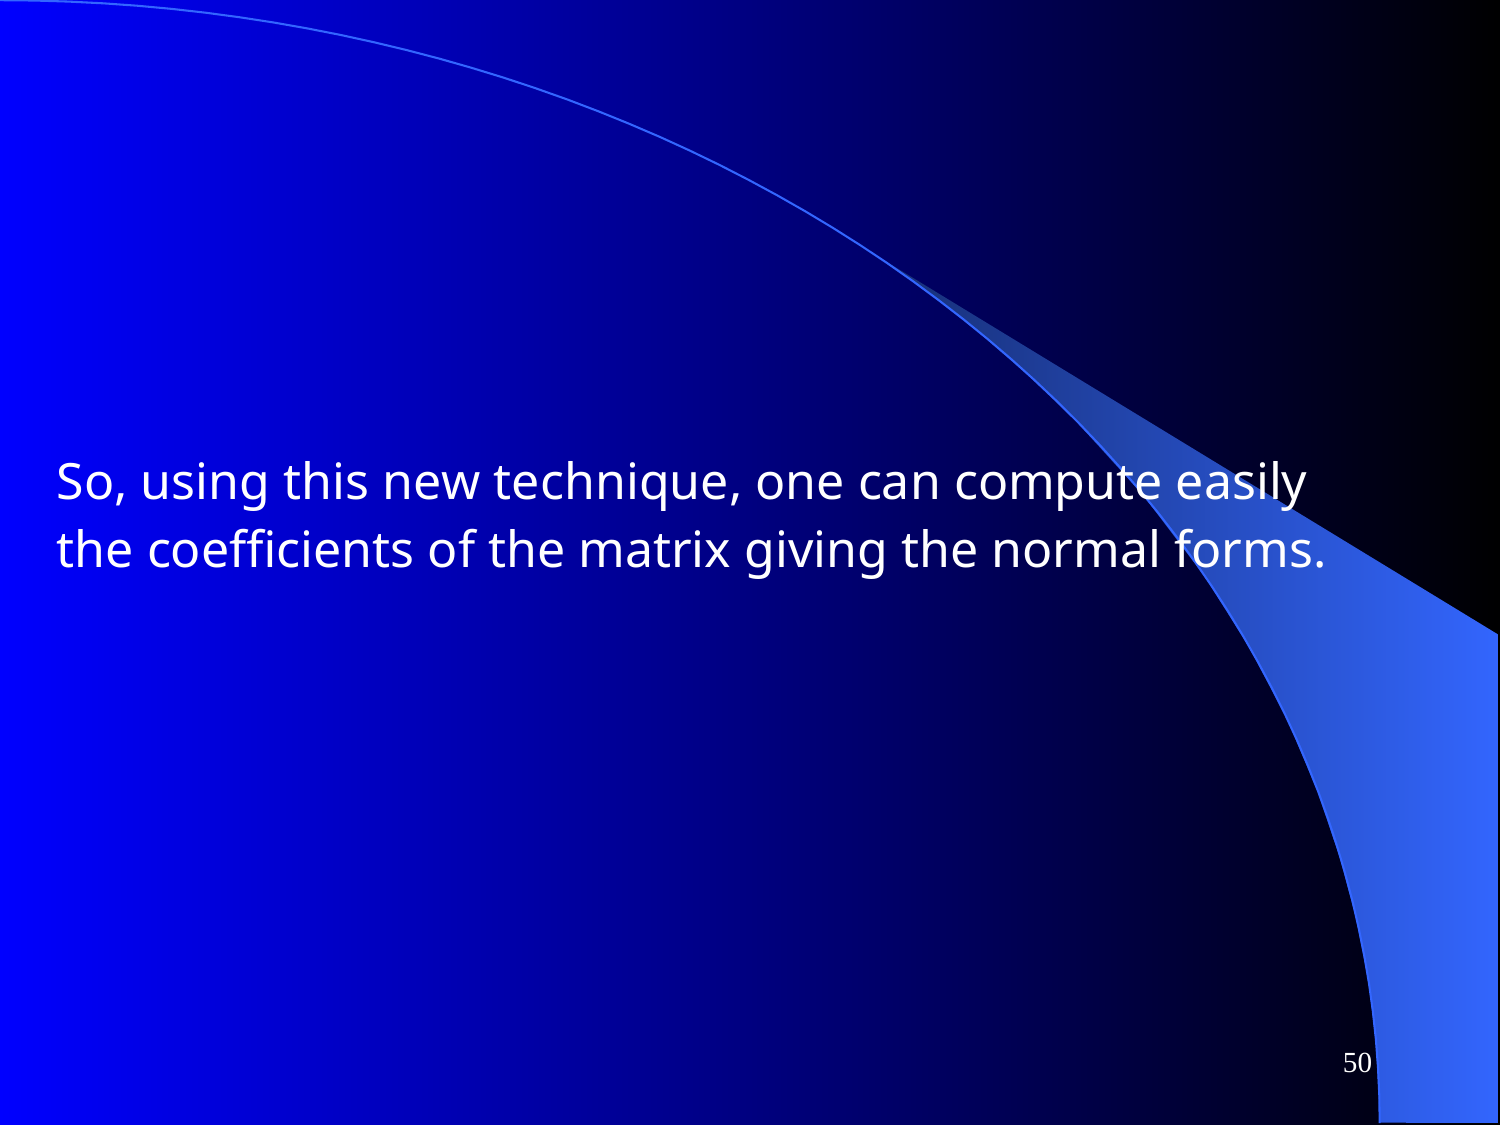

So, using this new technique, one can compute easily
the coefficients of the matrix giving the normal forms.
50